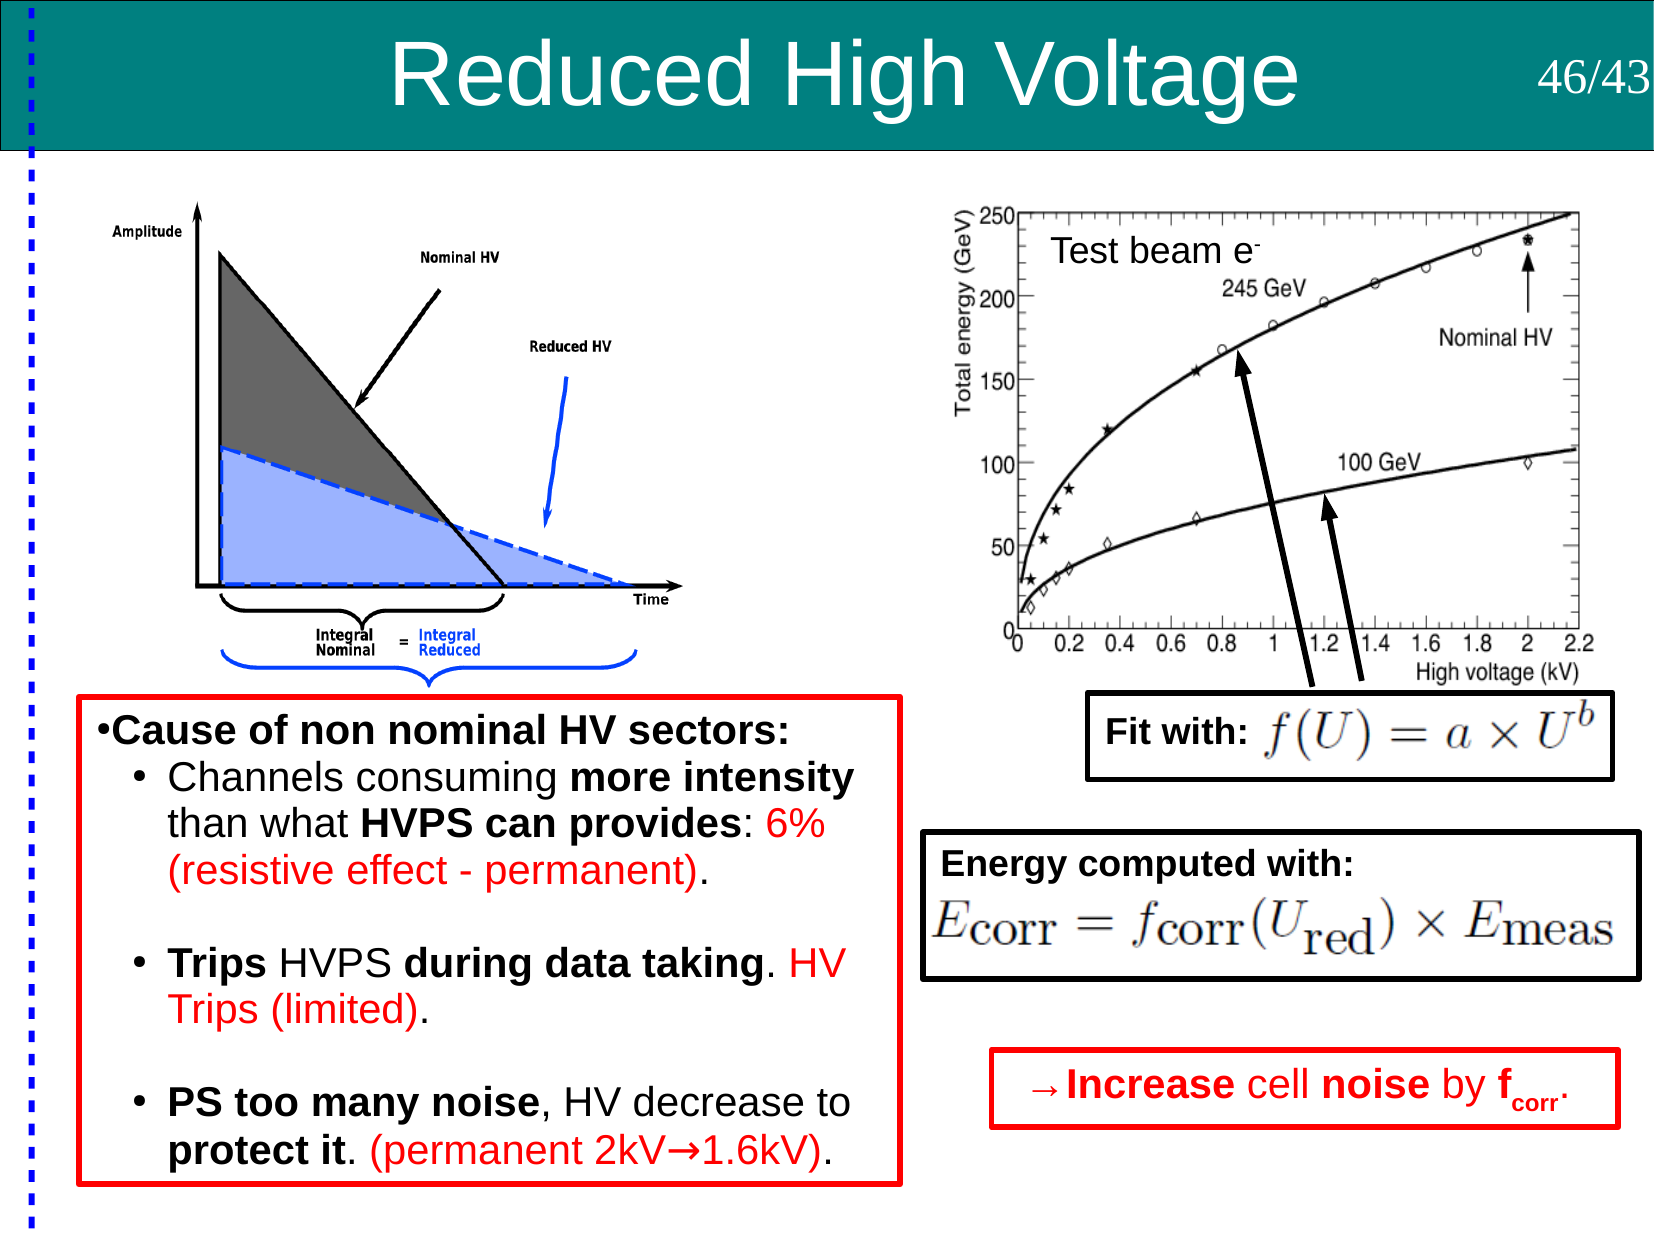

# Reduced High Voltage
46
Test beam e-
Cause of non nominal HV sectors:
Channels consuming more intensity than what HVPS can provides: 6% (resistive effect - permanent).
Trips HVPS during data taking. HV Trips (limited).
PS too many noise, HV decrease to protect it. (permanent 2kV→1.6kV).
Fit with:
Energy computed with:
→Increase cell noise by fcorr.